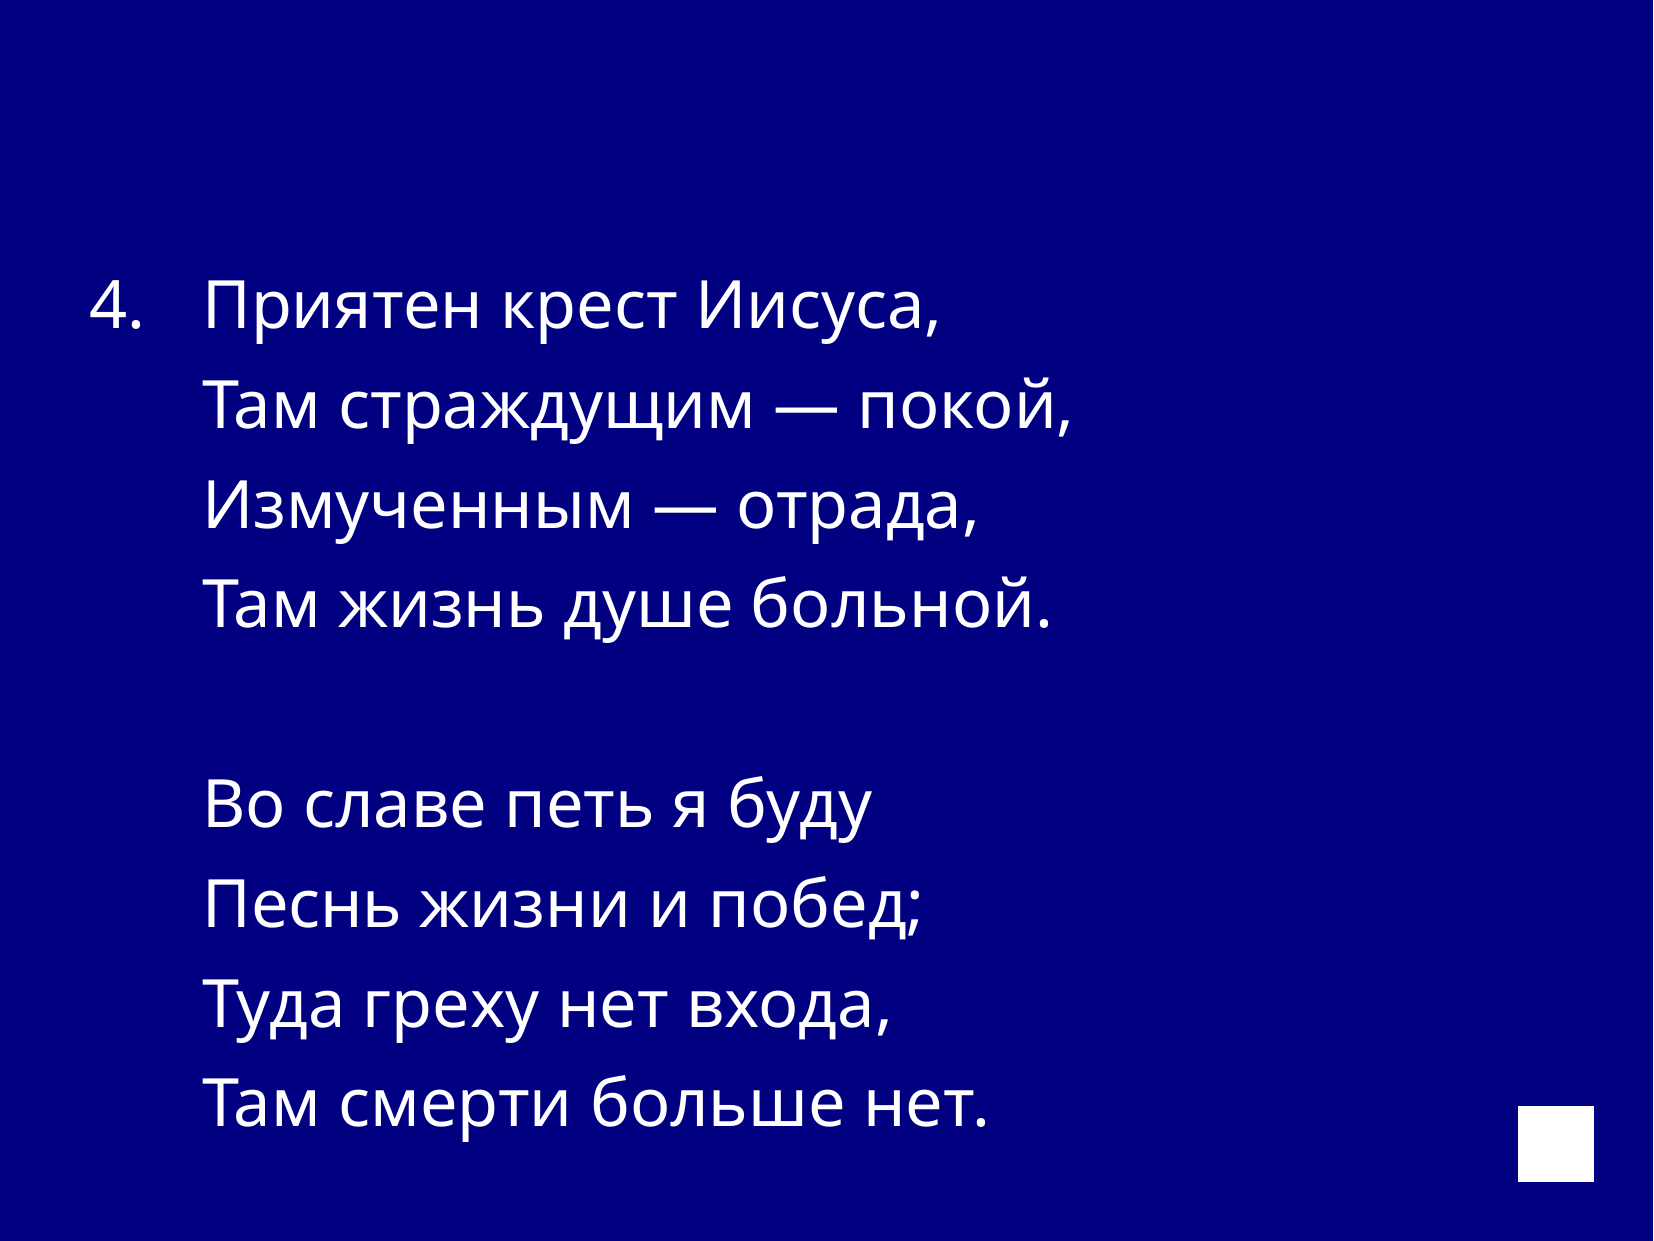

4.	Приятен крест Иисуса,
	Там страждущим — покой,
	Измученным — отрада,
	Там жизнь душе больной.
	Во славе петь я буду
	Песнь жизни и побед;
	Туда греху нет входа,
	Там смерти больше нет.